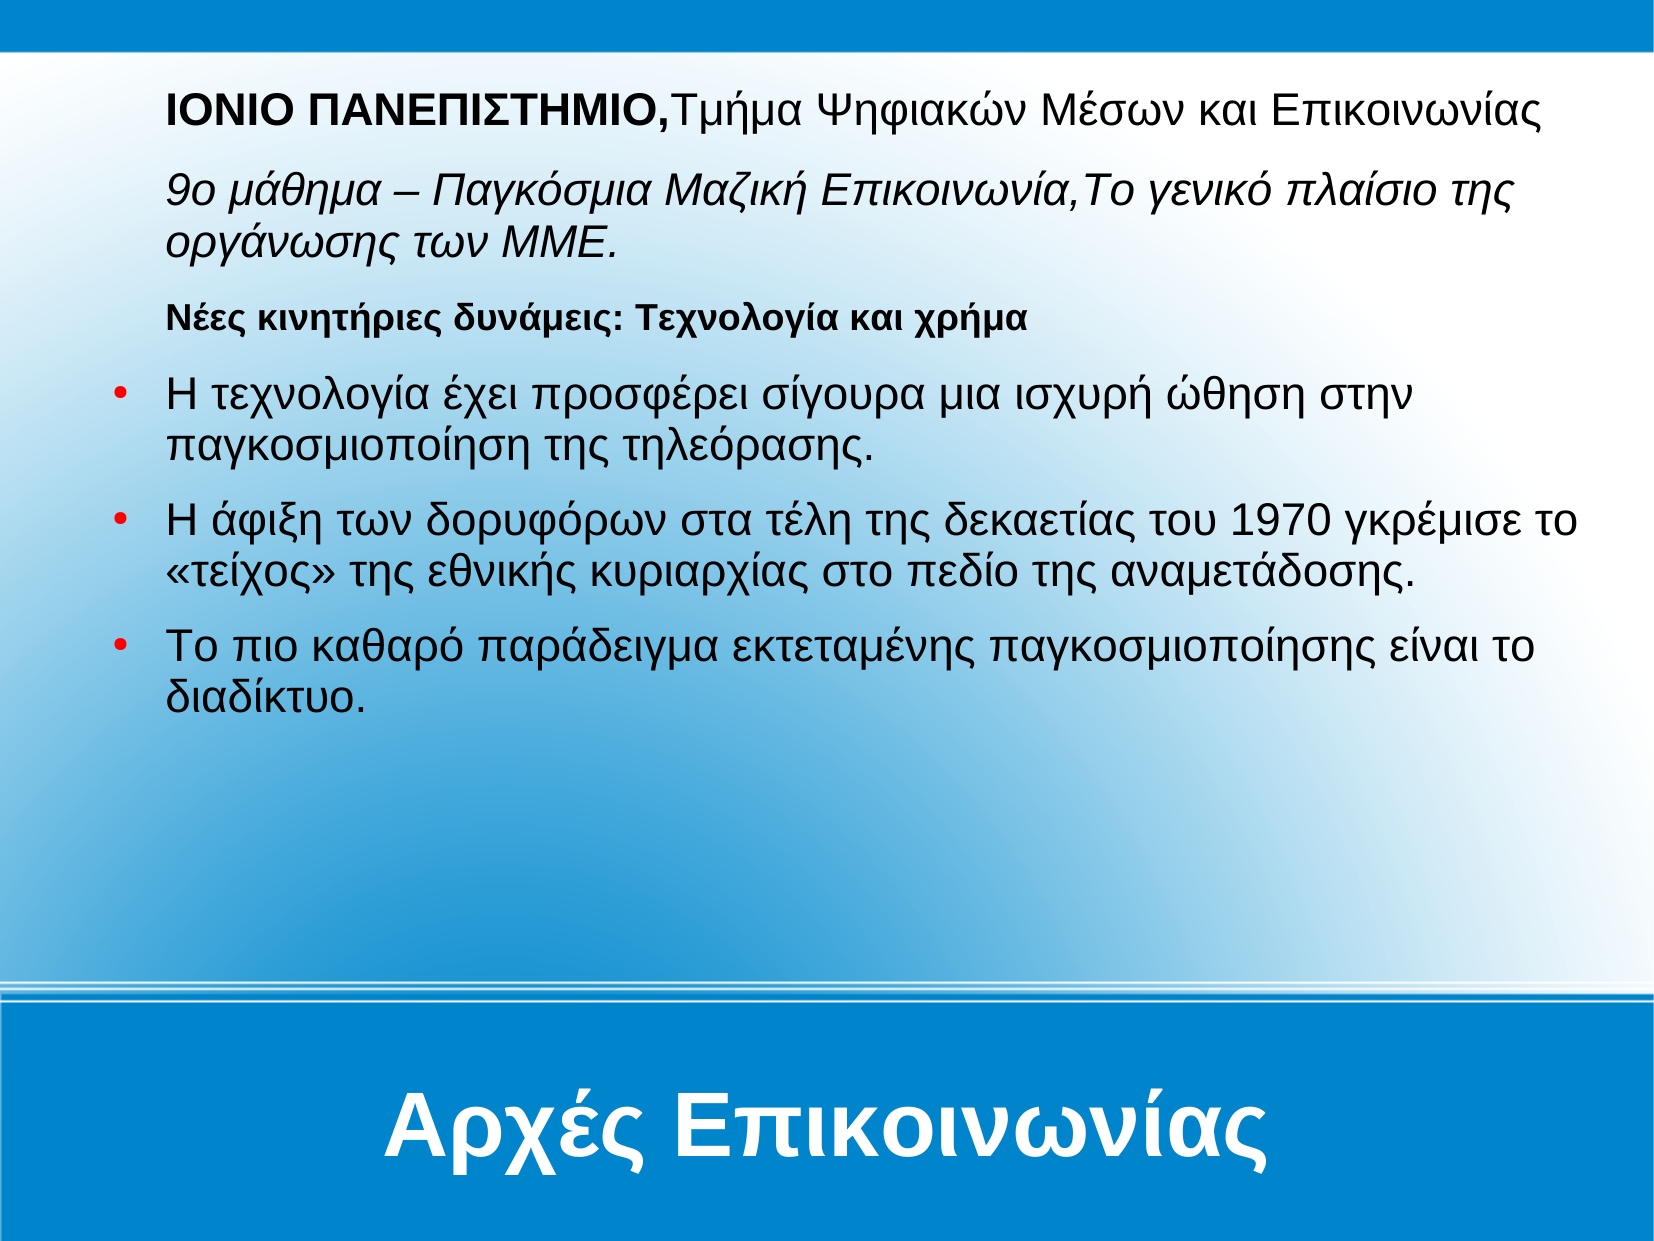

ΙΟΝΙΟ ΠΑΝΕΠΙΣΤΗΜΙΟ,Τμήμα Ψηφιακών Μέσων και Επικοινωνίας
9ο μάθημα – Παγκόσμια Μαζική Επικοινωνία,Το γενικό πλαίσιο της οργάνωσης των ΜΜΕ.
Νέες κινητήριες δυνάμεις: Τεχνολογία και χρήμα
Η τεχνολογία έχει προσφέρει σίγουρα μια ισχυρή ώθηση στην παγκοσμιοποίηση της τηλεόρασης.
Η άφιξη των δορυφόρων στα τέλη της δεκαετίας του 1970 γκρέμισε το «τείχος» της εθνικής κυριαρχίας στο πεδίο της αναμετάδοσης.
Το πιο καθαρό παράδειγμα εκτεταμένης παγκοσμιοποίησης είναι το διαδίκτυο.
# Αρχές Επικοινωνίας